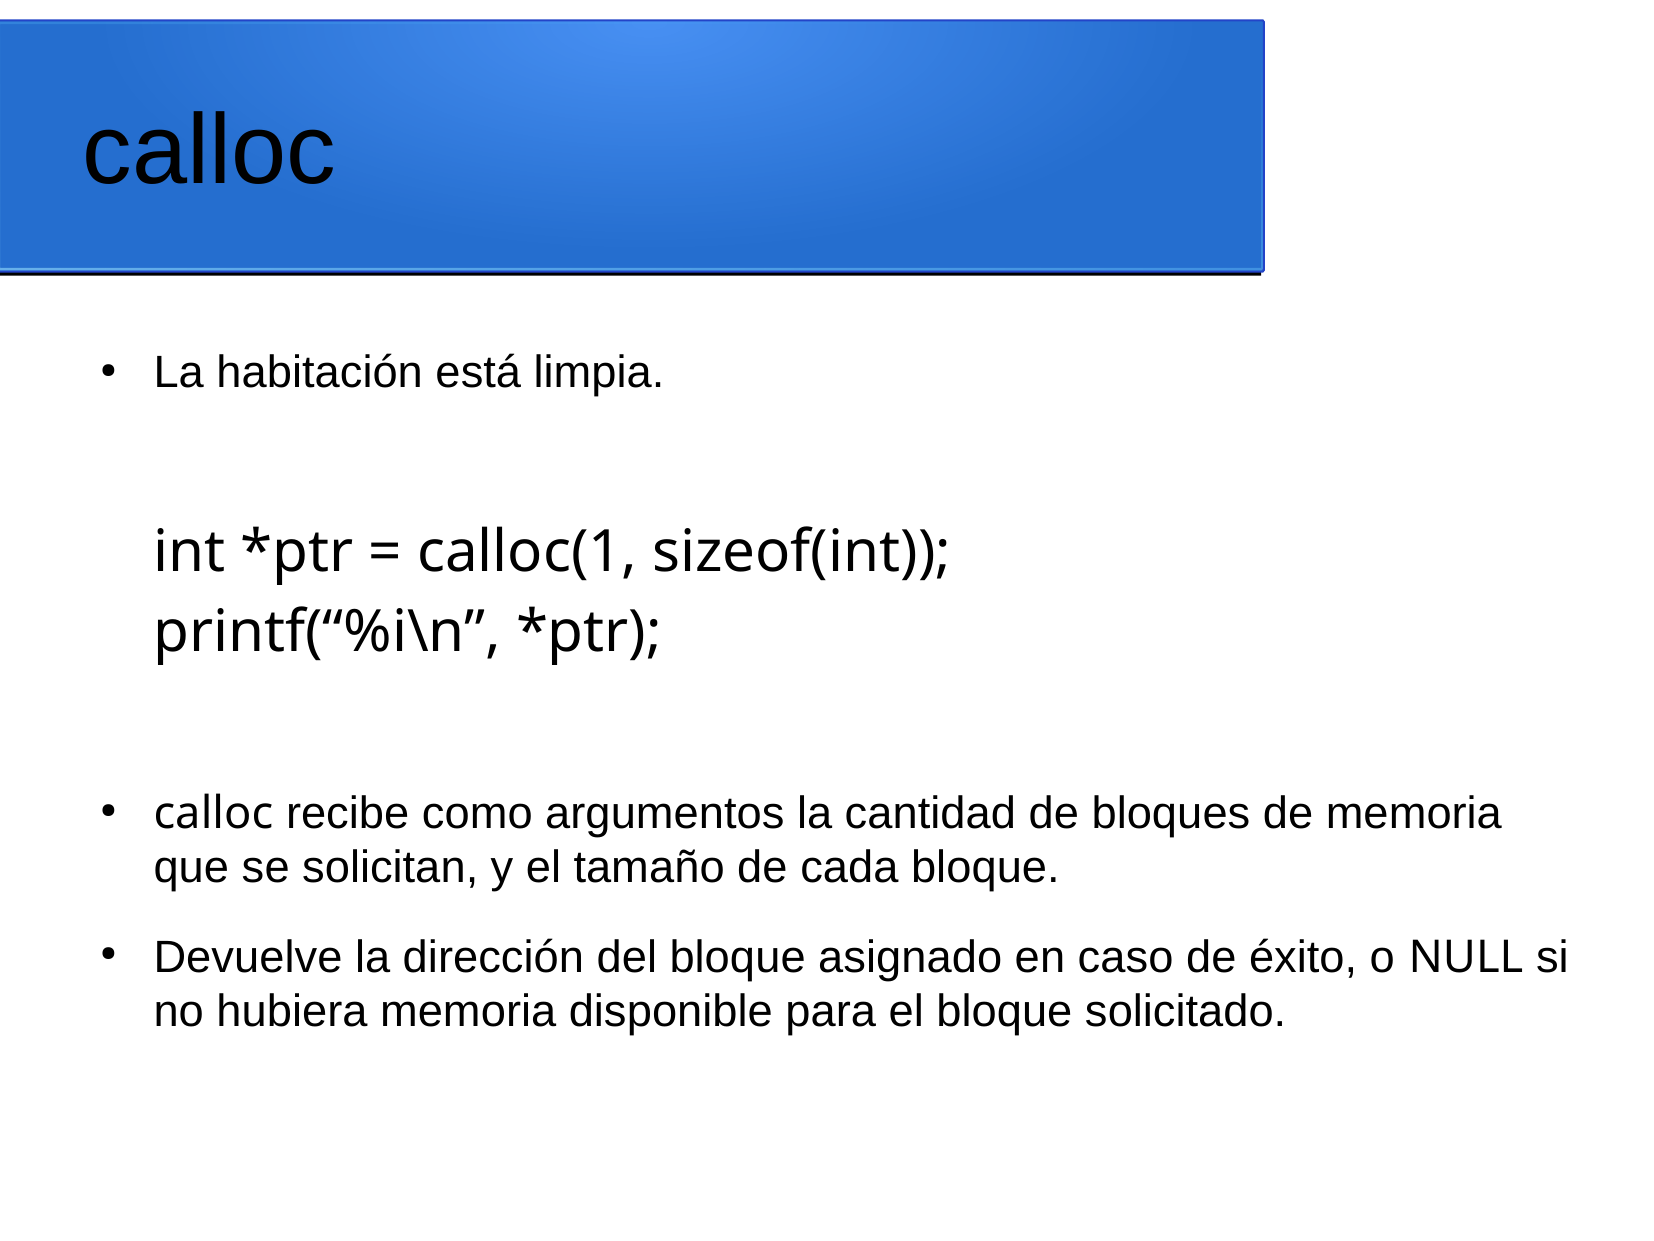

# calloc
La habitación está limpia.
int *ptr = calloc(1, sizeof(int));
printf(“%i\n”, *ptr);
calloc recibe como argumentos la cantidad de bloques de memoria que se solicitan, y el tamaño de cada bloque.
Devuelve la dirección del bloque asignado en caso de éxito, o NULL si no hubiera memoria disponible para el bloque solicitado.